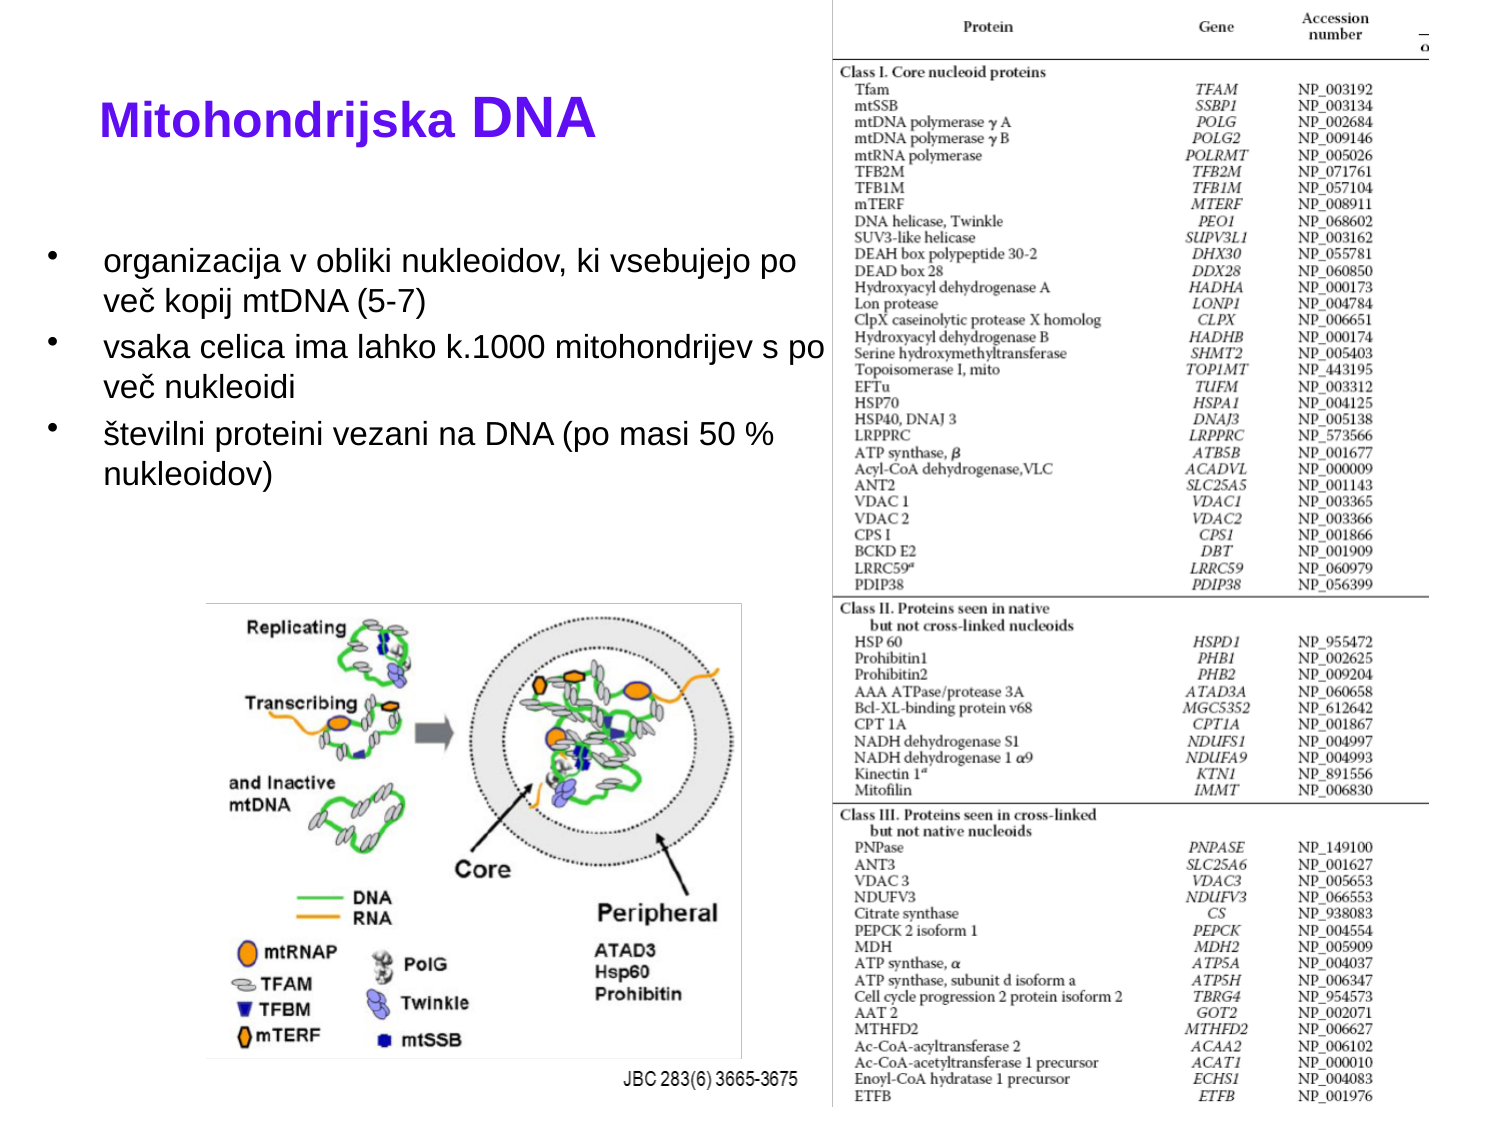

# Mitohondrijska DNA
organizacija v obliki nukleoidov, ki vsebujejo po več kopij mtDNA (5-7)
vsaka celica ima lahko k.1000 mitohondrijev s po več nukleoidi
številni proteini vezani na DNA (po masi 50 % nukleoidov)